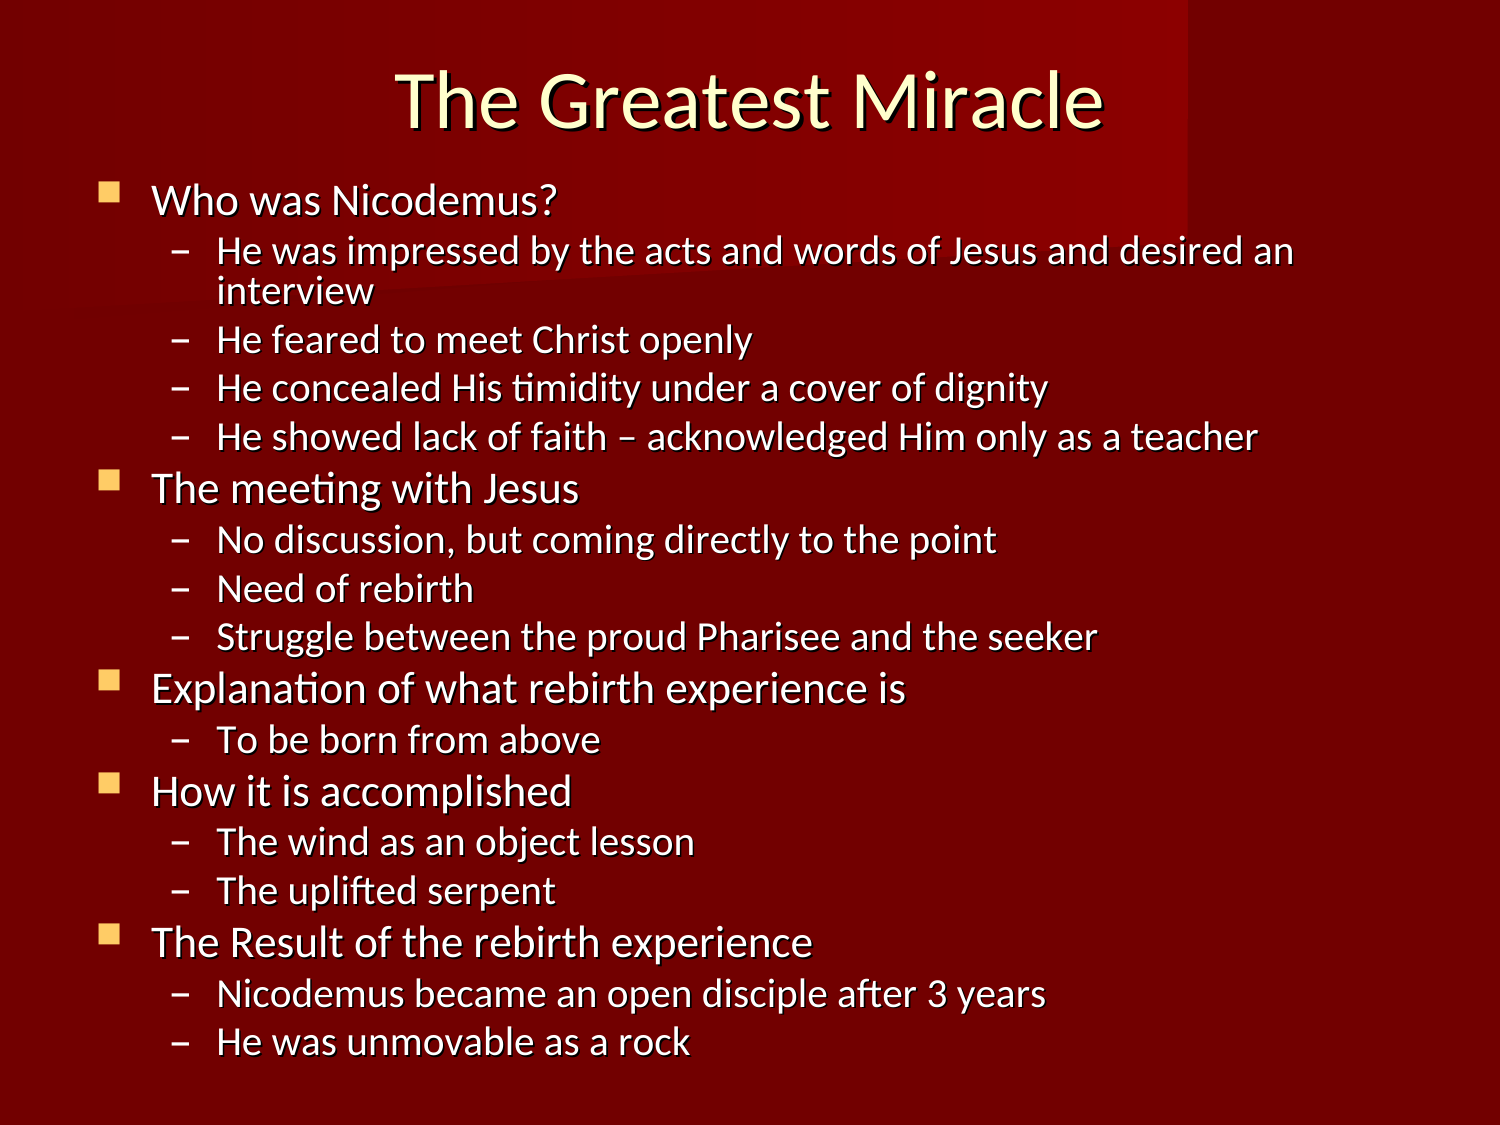

# The Greatest Miracle
Who was Nicodemus?
He was impressed by the acts and words of Jesus and desired an interview
He feared to meet Christ openly
He concealed His timidity under a cover of dignity
He showed lack of faith – acknowledged Him only as a teacher
The meeting with Jesus
No discussion, but coming directly to the point
Need of rebirth
Struggle between the proud Pharisee and the seeker
Explanation of what rebirth experience is
To be born from above
How it is accomplished
The wind as an object lesson
The uplifted serpent
The Result of the rebirth experience
Nicodemus became an open disciple after 3 years
He was unmovable as a rock